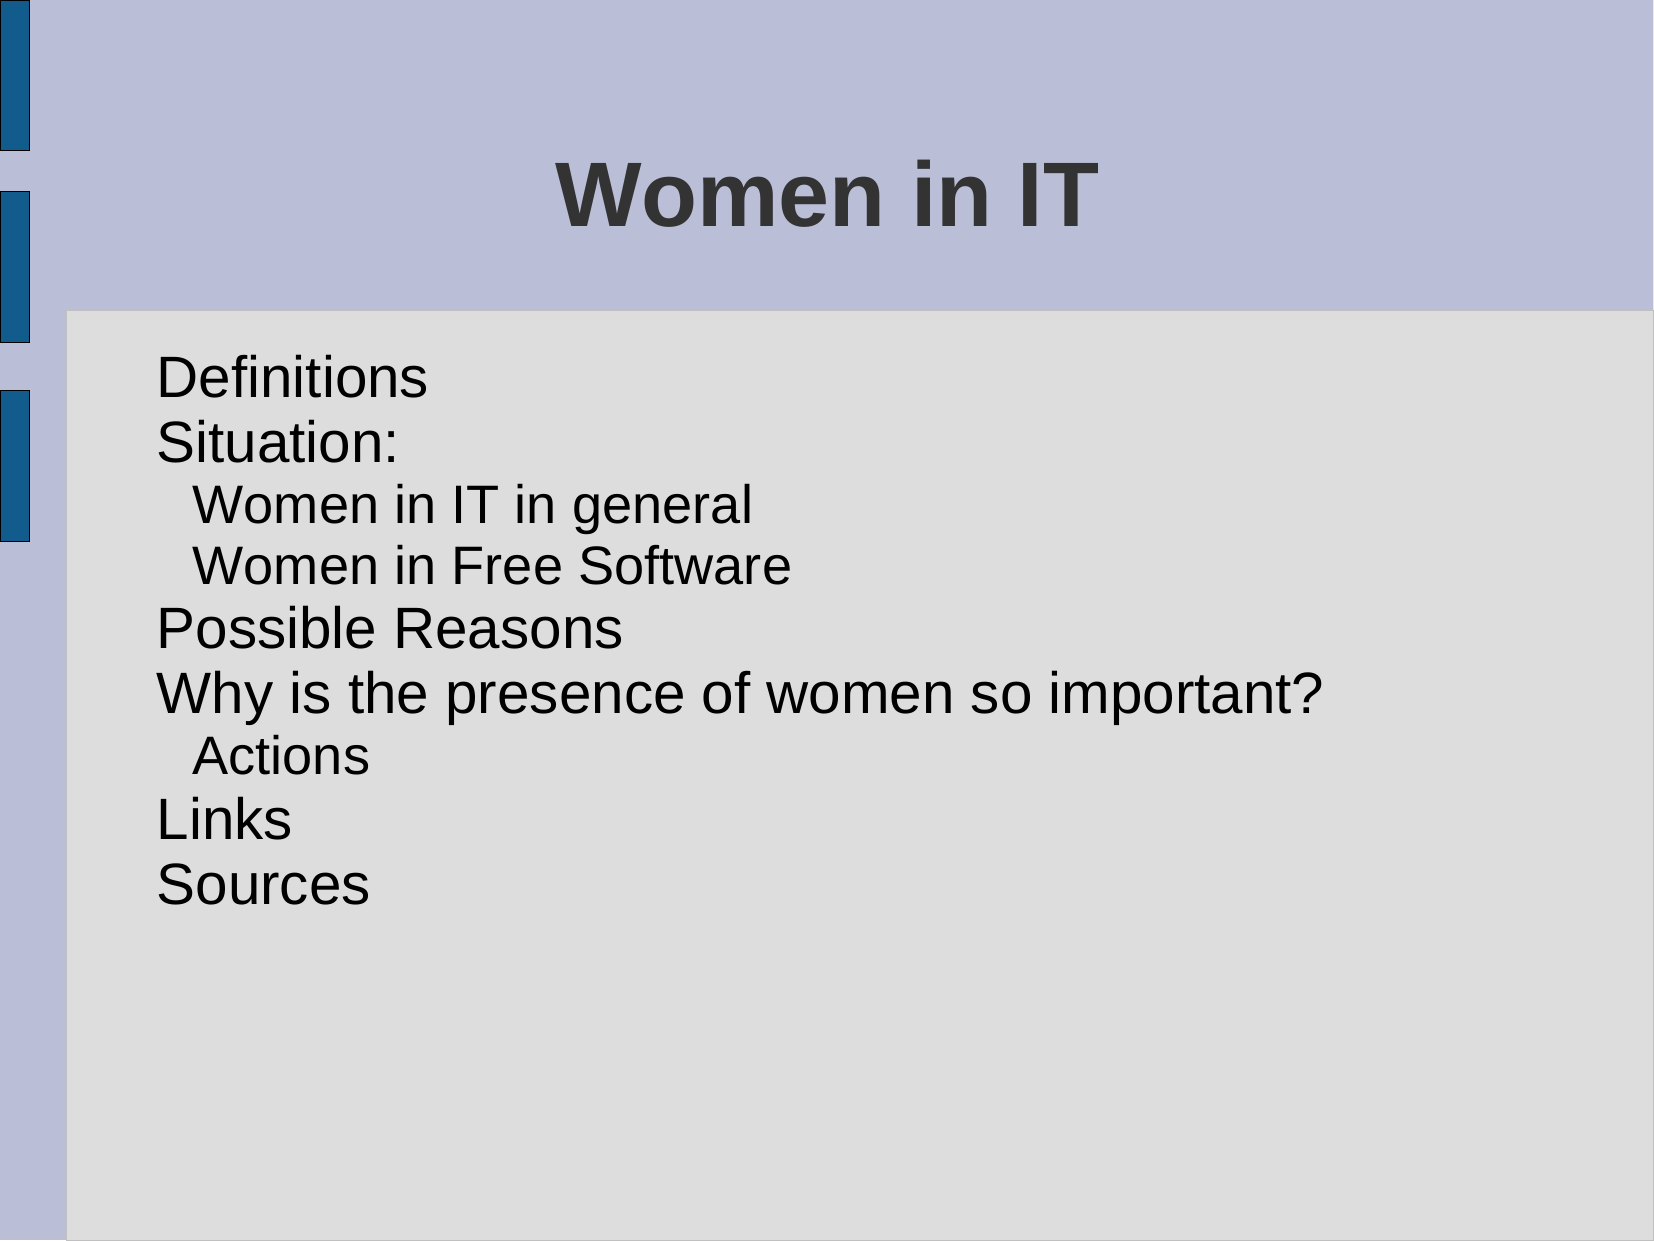

# Women in IT
Definitions
Situation:
Women in IT in general
Women in Free Software
Possible Reasons
Why is the presence of women so important?
Actions
Links
Sources